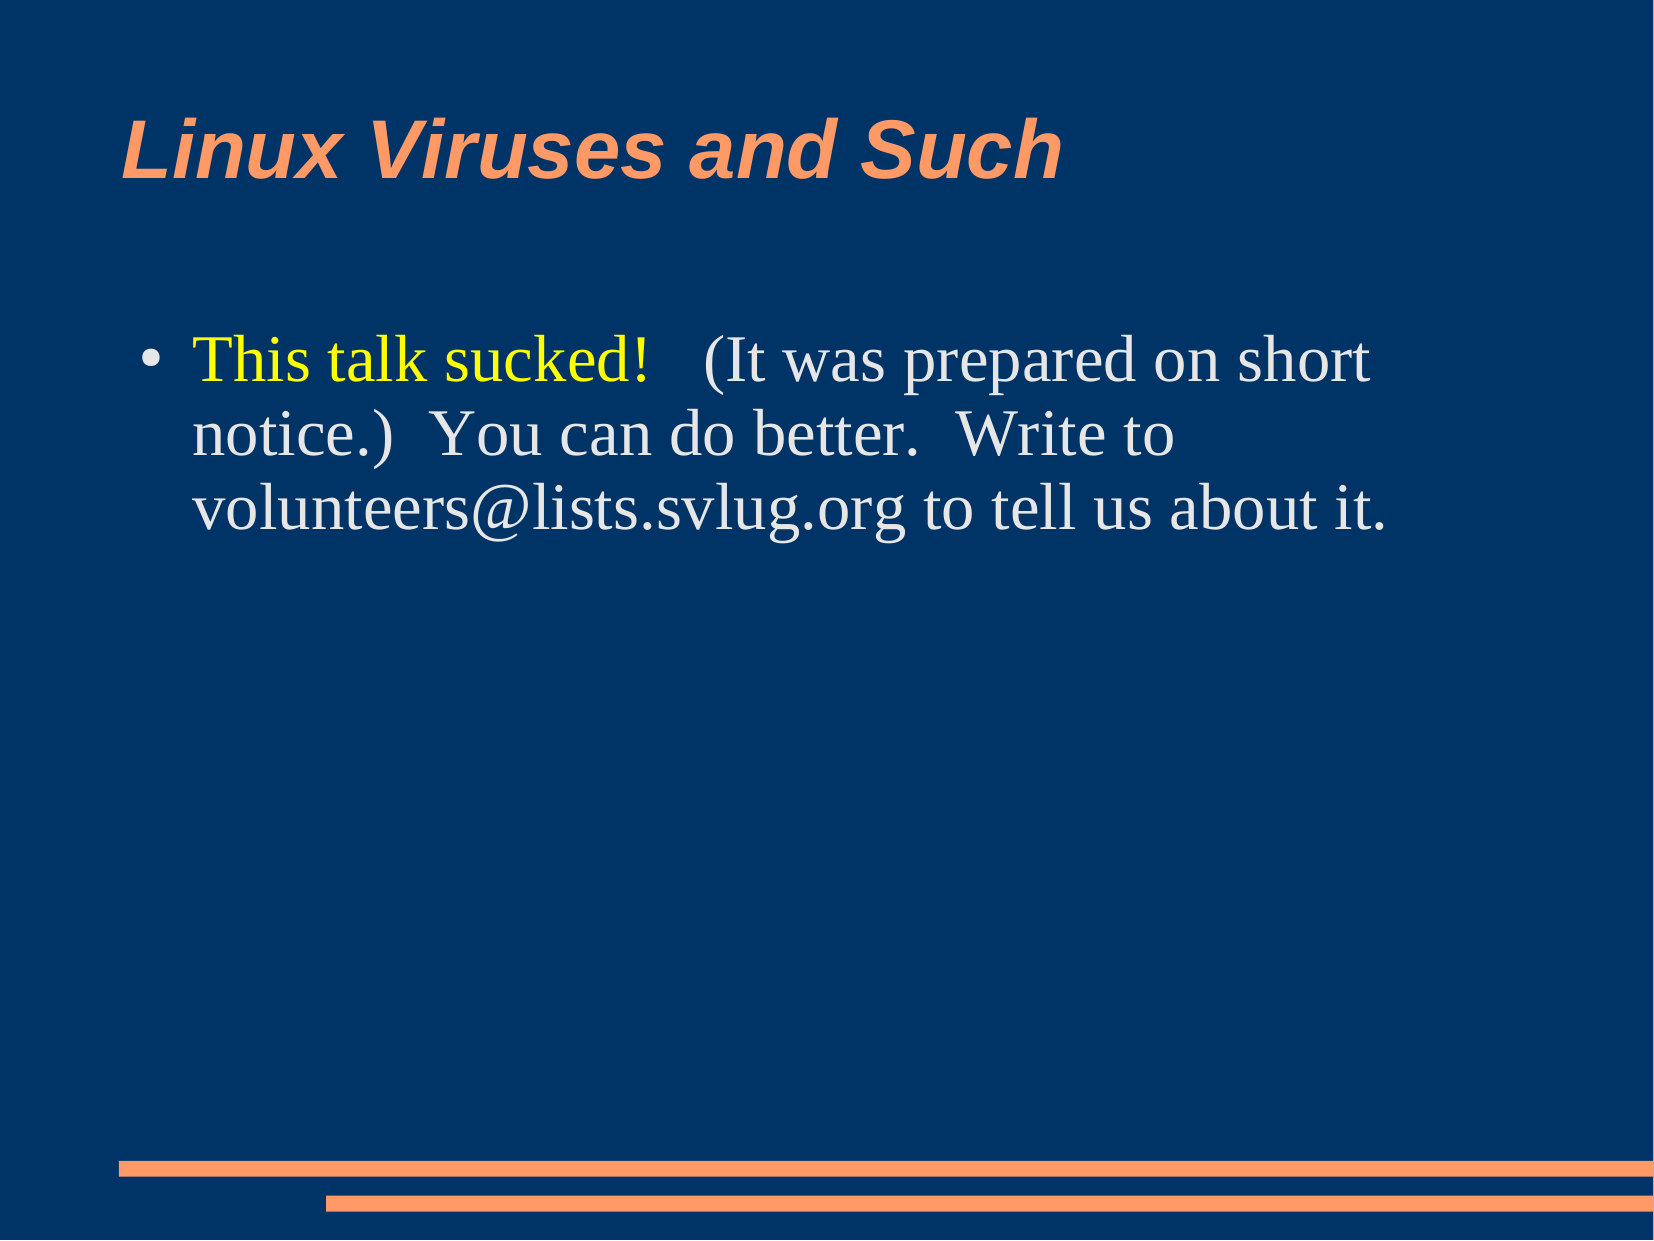

# Linux Viruses and Such
This talk sucked! (It was prepared on short notice.) You can do better. Write to volunteers@lists.svlug.org to tell us about it.